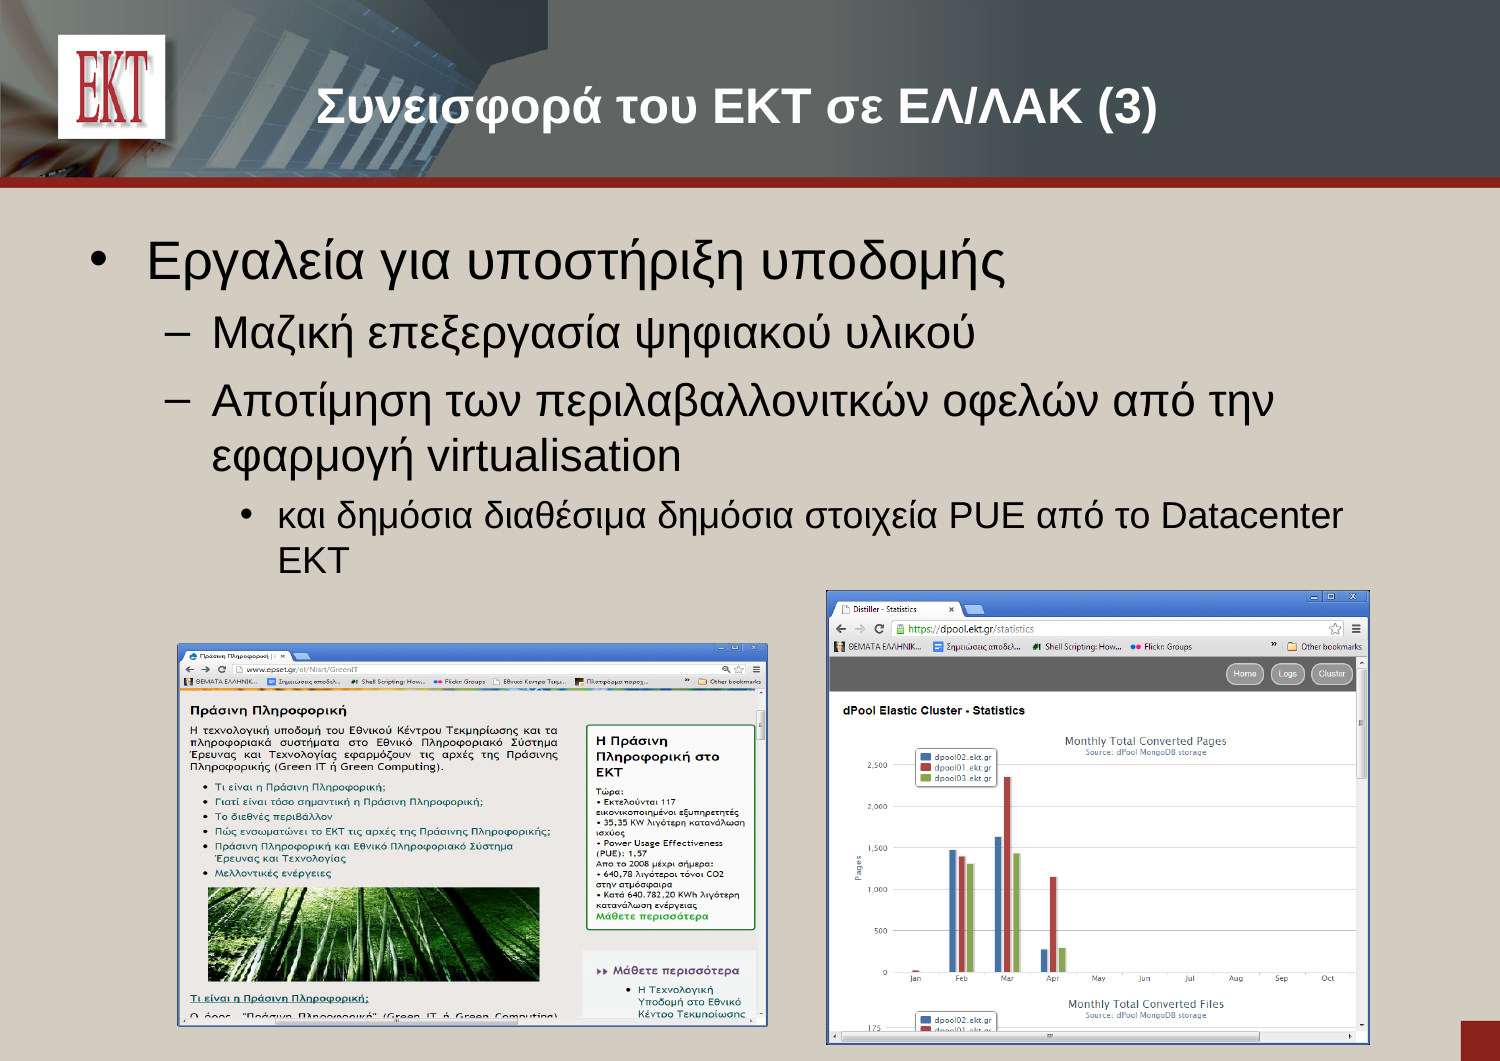

# Συνεισφορά του ΕΚΤ σε ΕΛ/ΛΑΚ (3)
Εργαλεία για υποστήριξη υποδομής
Μαζική επεξεργασία ψηφιακού υλικού
Αποτίμηση των περιλαβαλλονιτκών οφελών από την εφαρμογή virtualisation
και δημόσια διαθέσιμα δημόσια στοιχεία PUE από το Datacenter ΕΚΤ